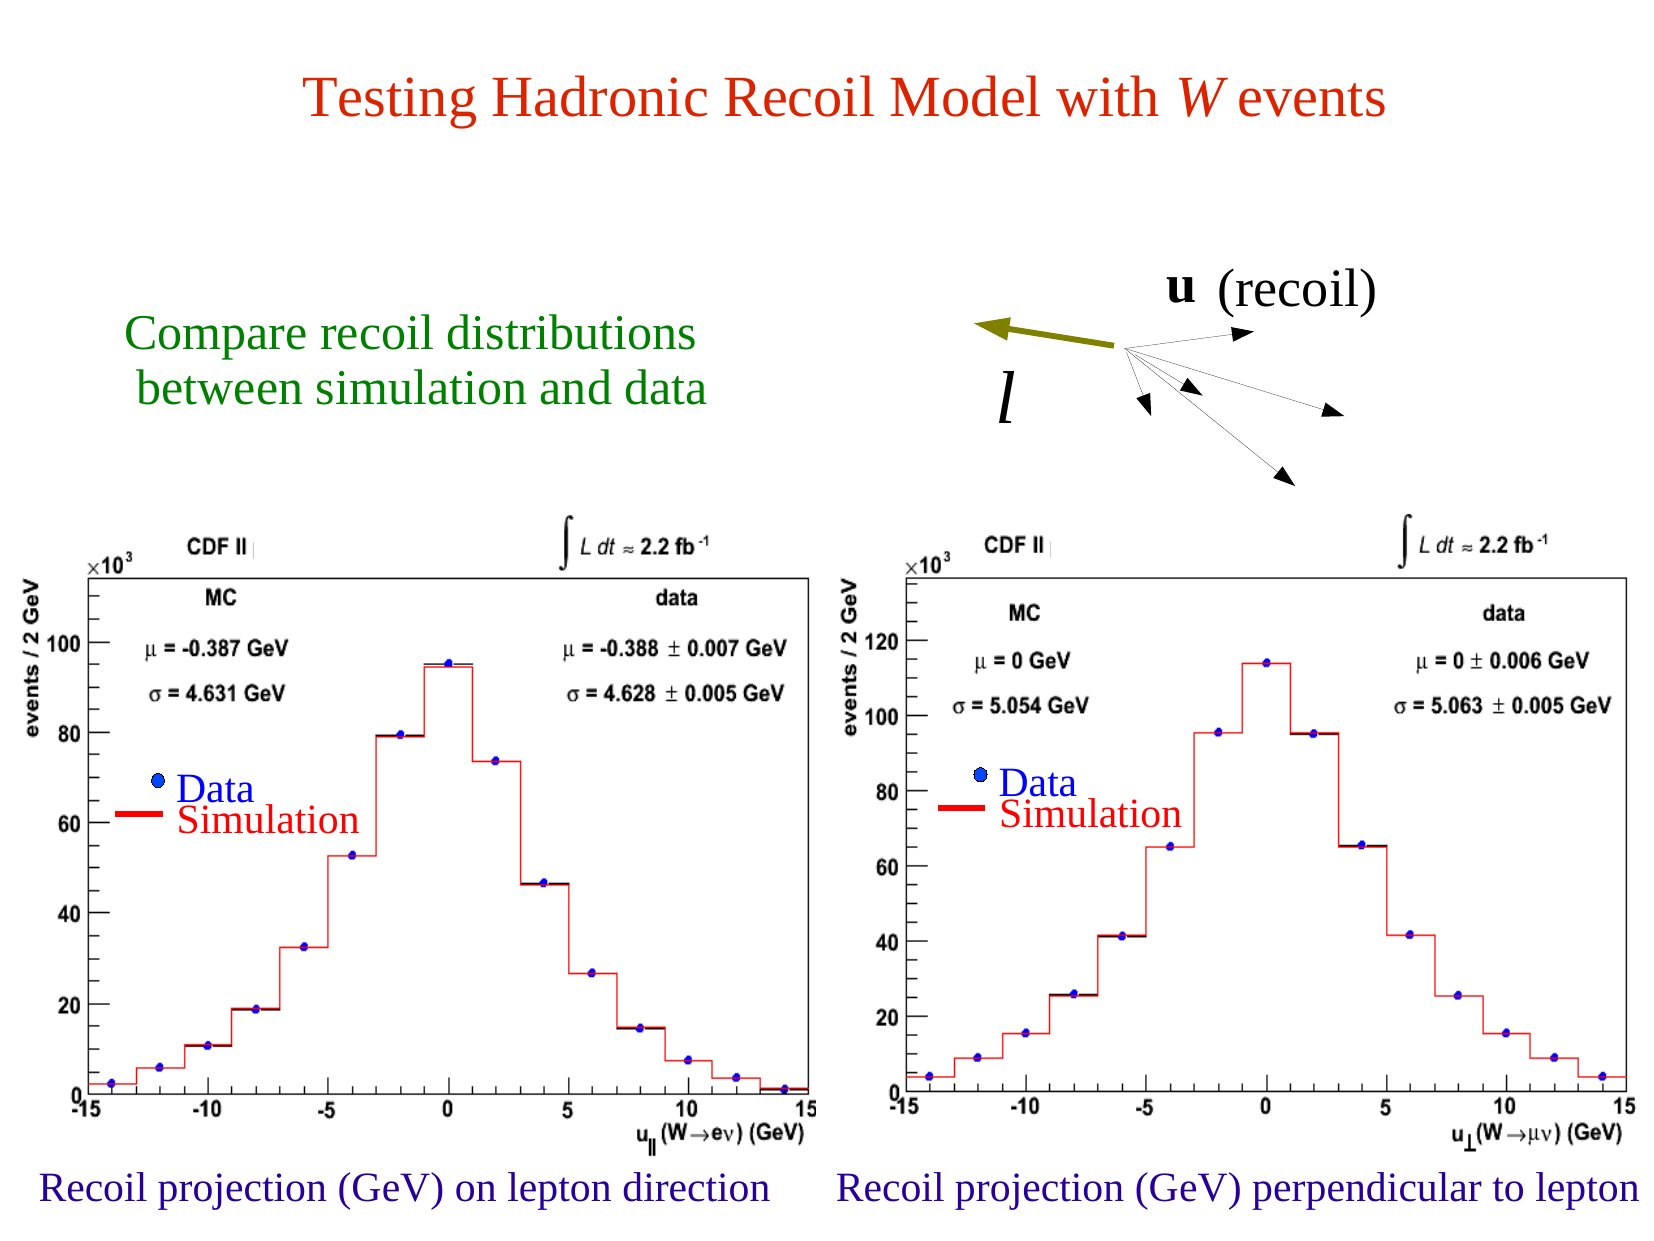

# Testing Hadronic Recoil Model with W events
u
(recoil)
Compare recoil distributions
 between simulation and data
l
Data
Data
Simulation
Simulation
Recoil projection (GeV) on lepton direction
Recoil projection (GeV) perpendicular to lepton